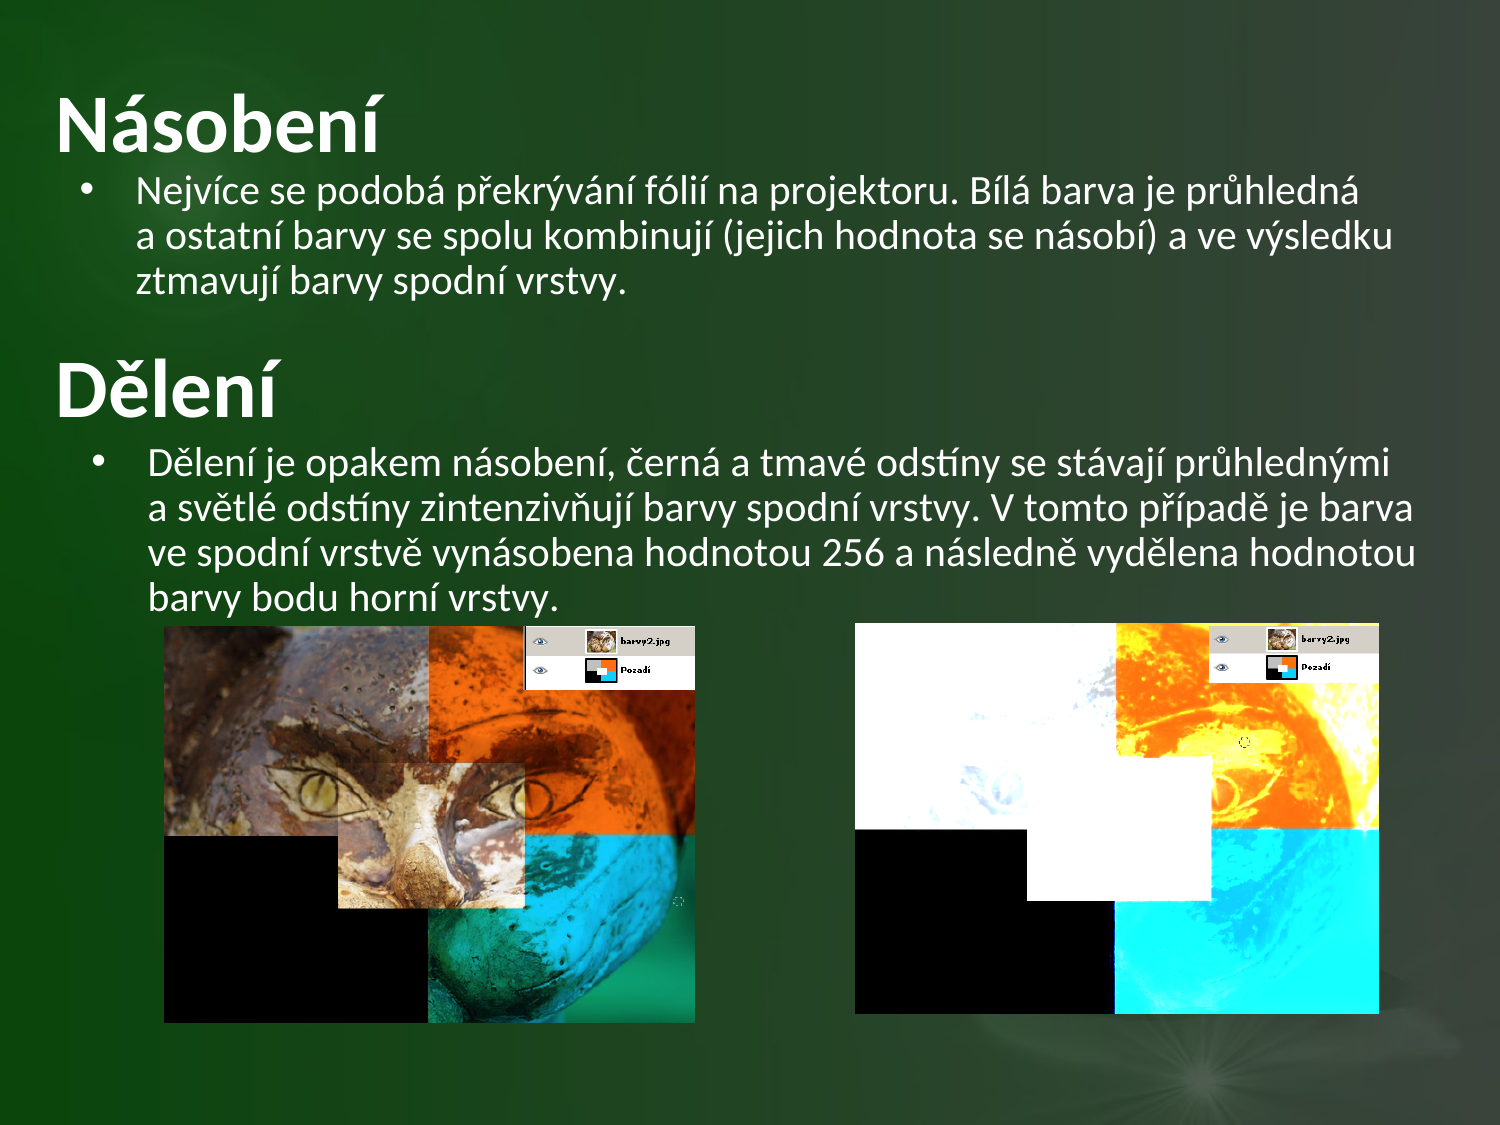

Násobení
Nejvíce se podobá překrývání fólií na projektoru. Bílá barva je průhledná
a ostatní barvy se spolu kombinují (jejich hodnota se násobí) a ve výsledku ztmavují barvy spodní vrstvy.
Dělení
Dělení je opakem násobení, černá a tmavé odstíny se stávají průhlednými
a světlé odstíny zintenzivňují barvy spodní vrstvy. V tomto případě je barva ve spodní vrstvě vynásobena hodnotou 256 a následně vydělena hodnotou barvy bodu horní vrstvy.